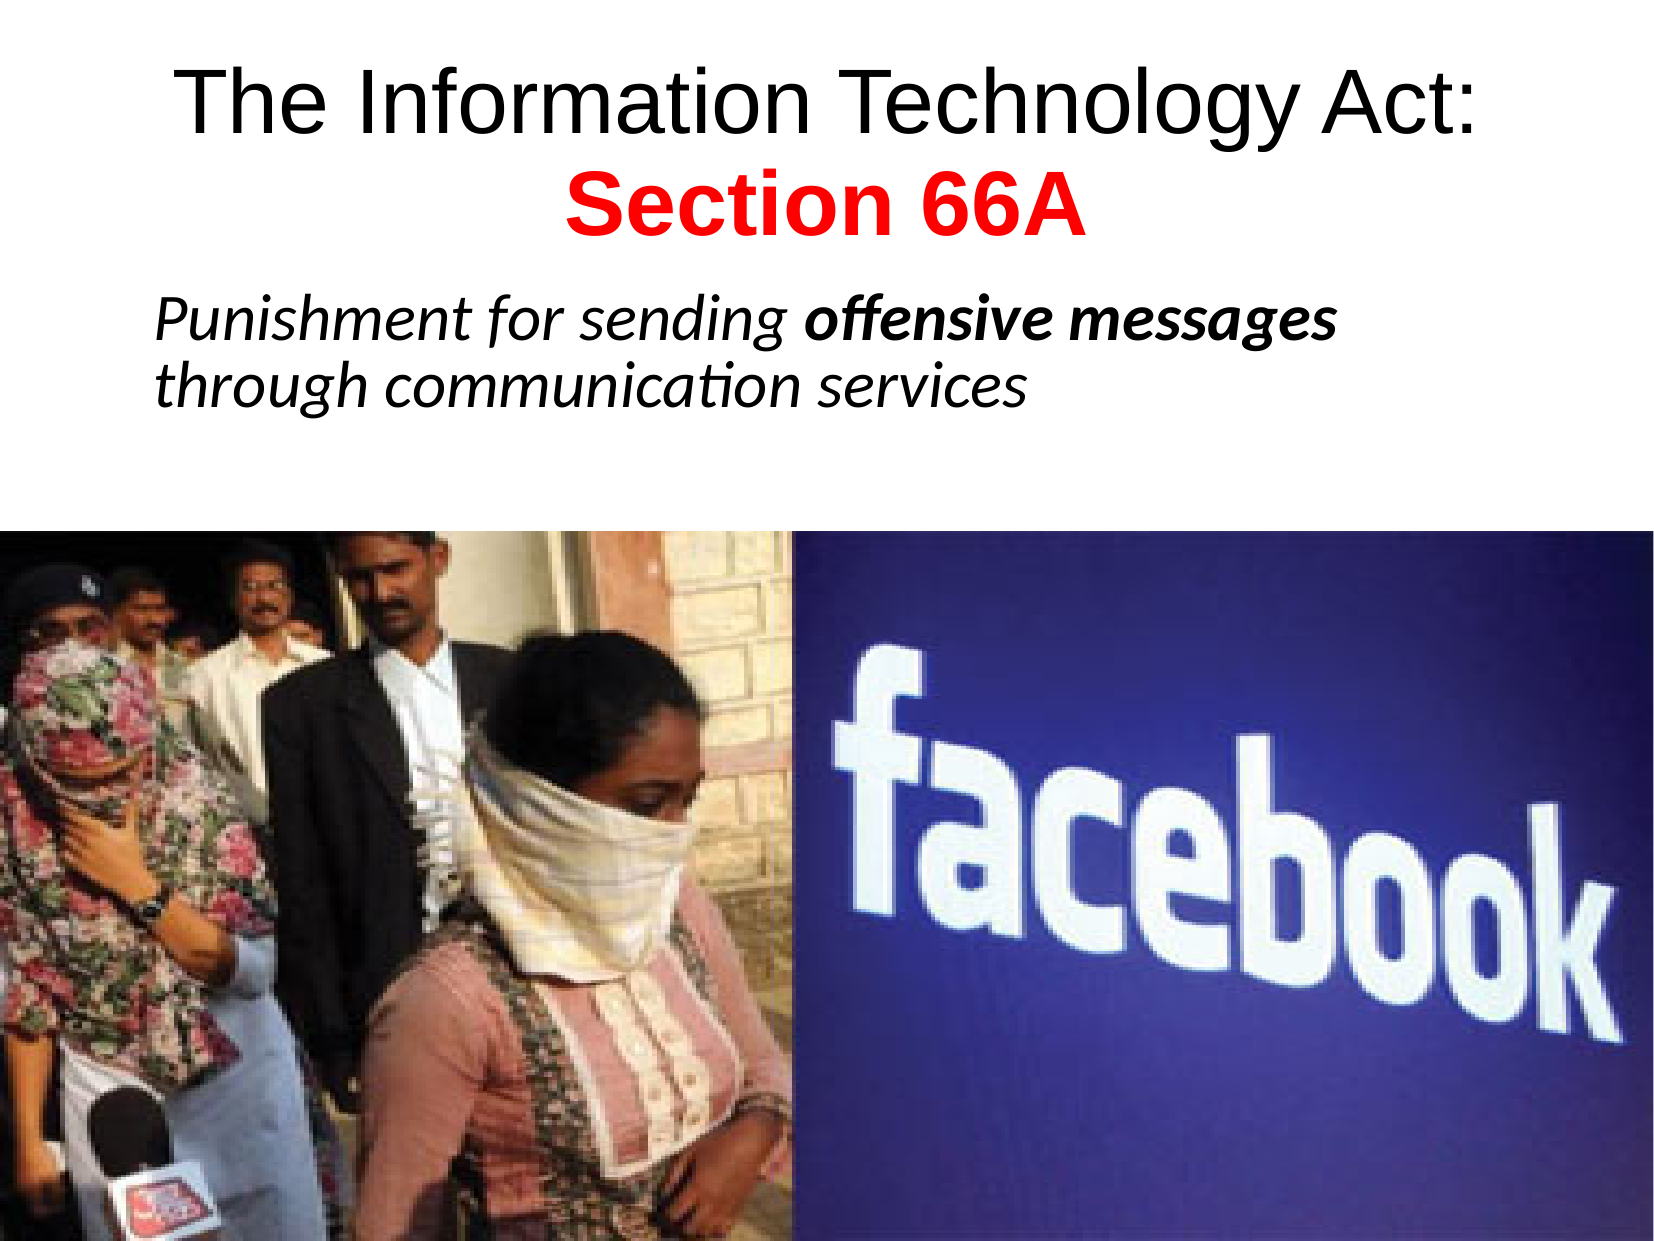

# The Information Technology Act: Section 66A
Punishment for sending offensive messages through communication services